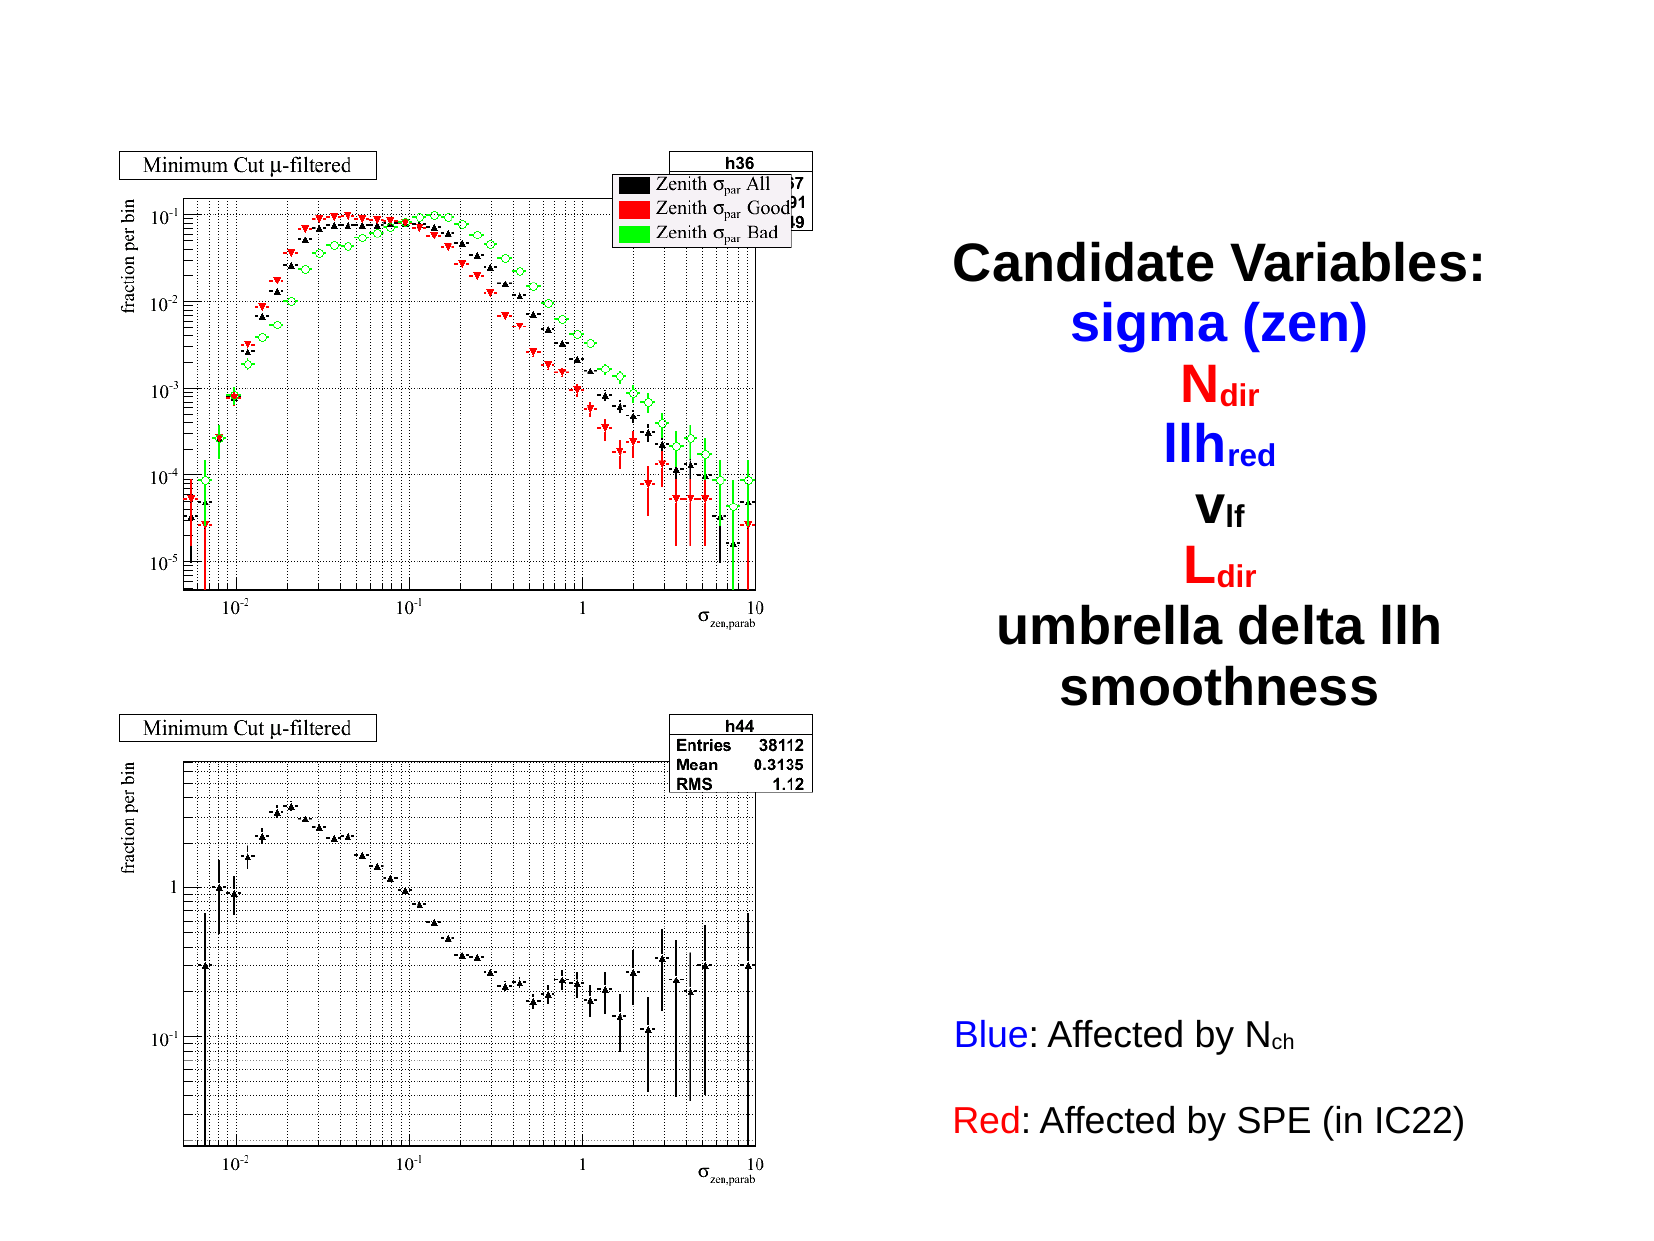

Candidate Variables:
sigma (zen)
Ndir
llhred
vlf
Ldir
umbrella delta llh
smoothness
Blue: Affected by Nch
Red: Affected by SPE (in IC22)